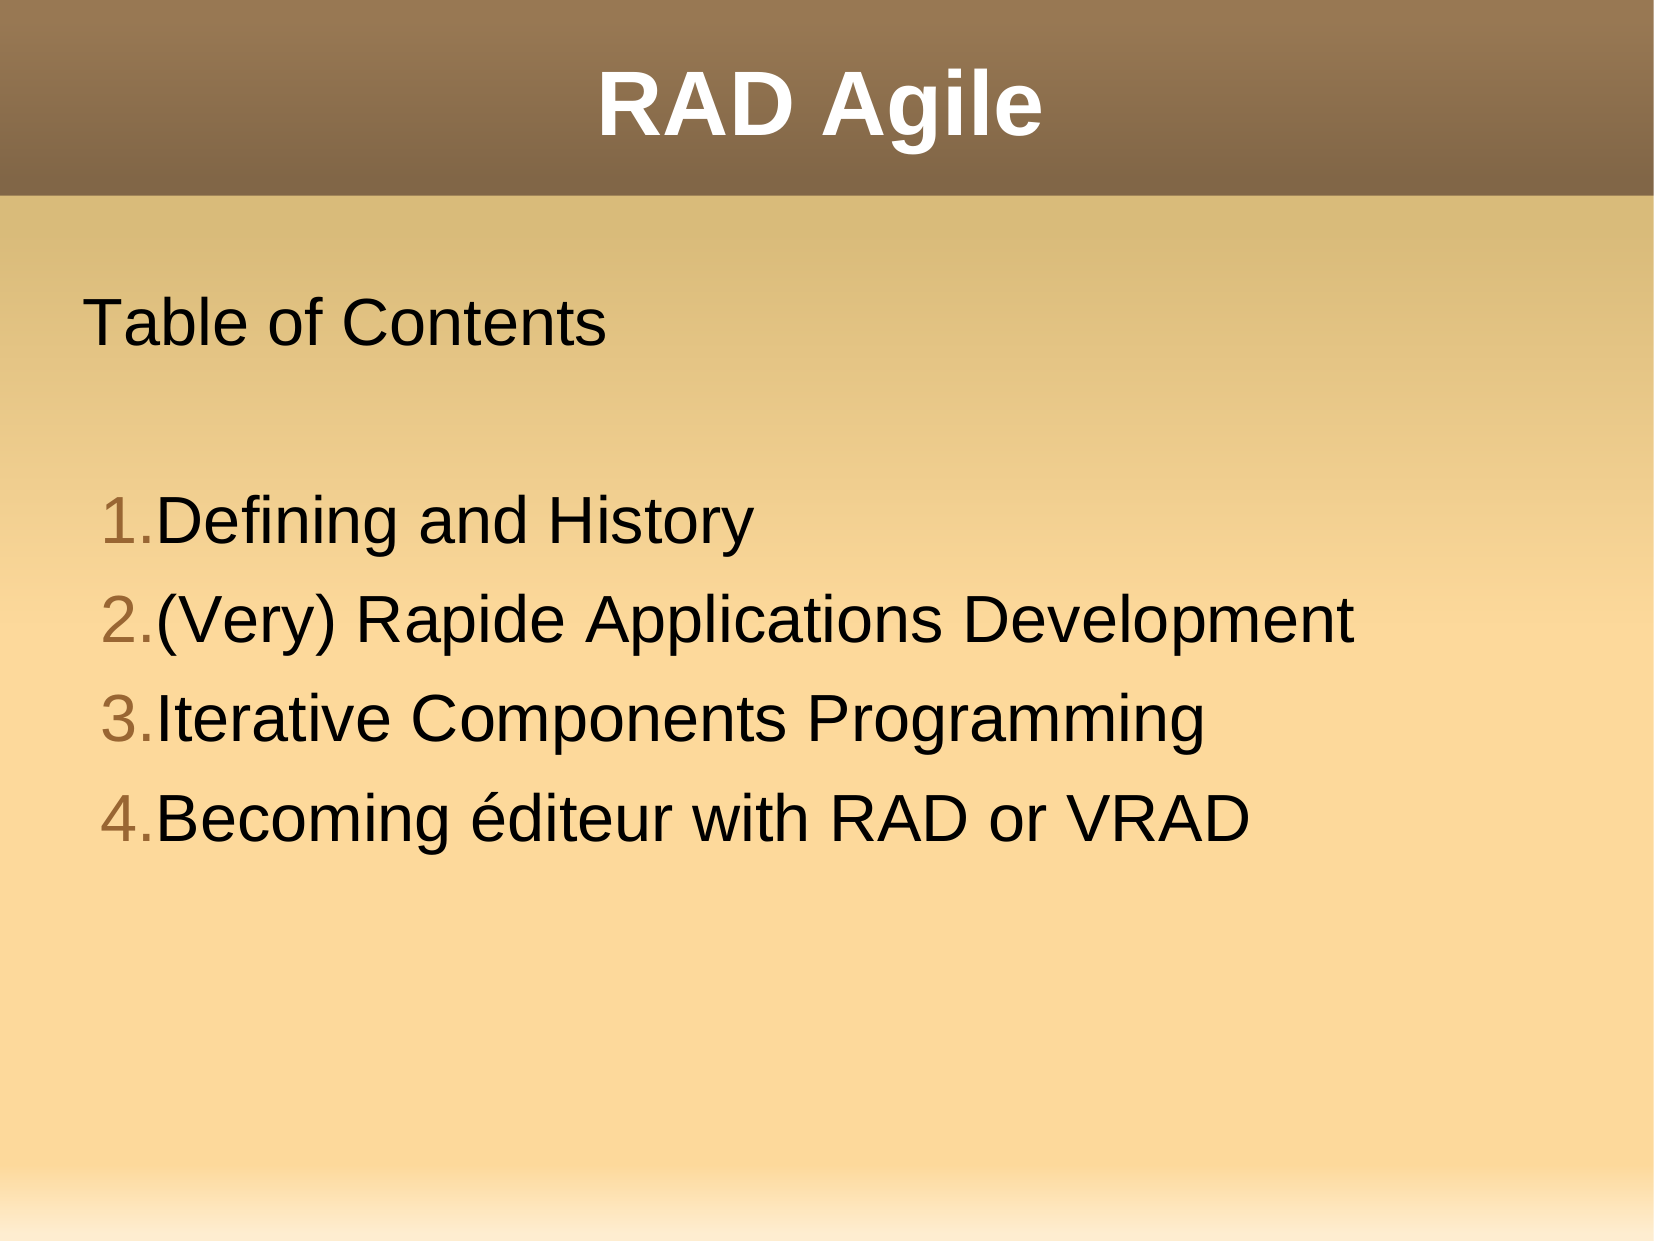

# RAD Agile
Table of Contents
Defining and History
(Very) Rapide Applications Development
Iterative Components Programming
Becoming éditeur with RAD or VRAD